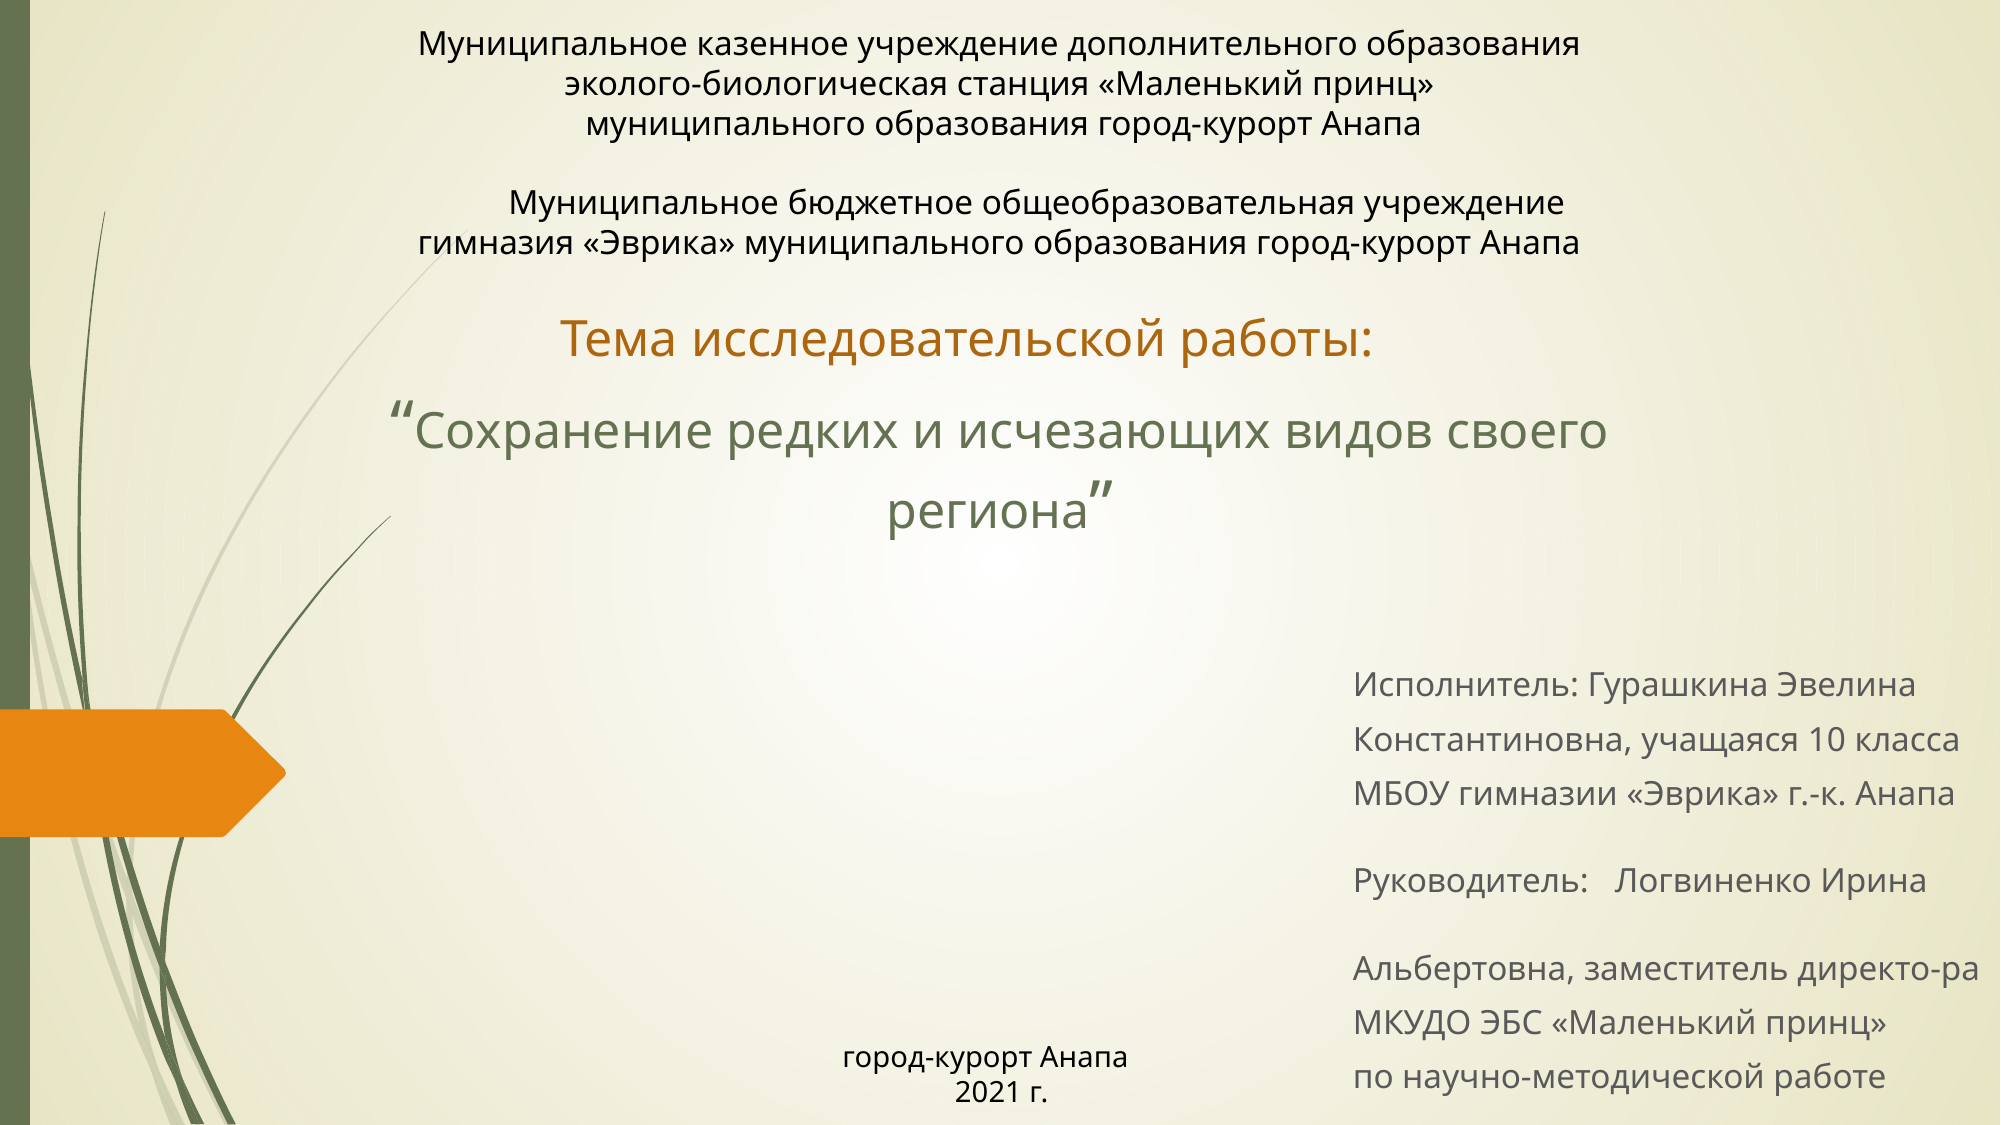

Муниципальное казенное учреждение дополнительного образования
эколого-биологическая станция «Маленький принц»
 муниципального образования город-курорт Анапа
	Муниципальное бюджетное общеобразовательная учреждение
гимназия «Эврика» муниципального образования город-курорт Анапа
Тема исследовательской работы:
“Сохранение редких и исчезающих видов своего региона”
# Исполнитель: Гурашкина Эвелина
Константиновна, учащаяся 10 класса
МБОУ гимназии «Эврика» г.-к. Анапа
Руководитель: Логвиненко Ирина
Альбертовна, заместитель директо-ра
МКУДО ЭБС «Маленький принц»
по научно-методической работе
город-курорт Анапа
 2021 г.